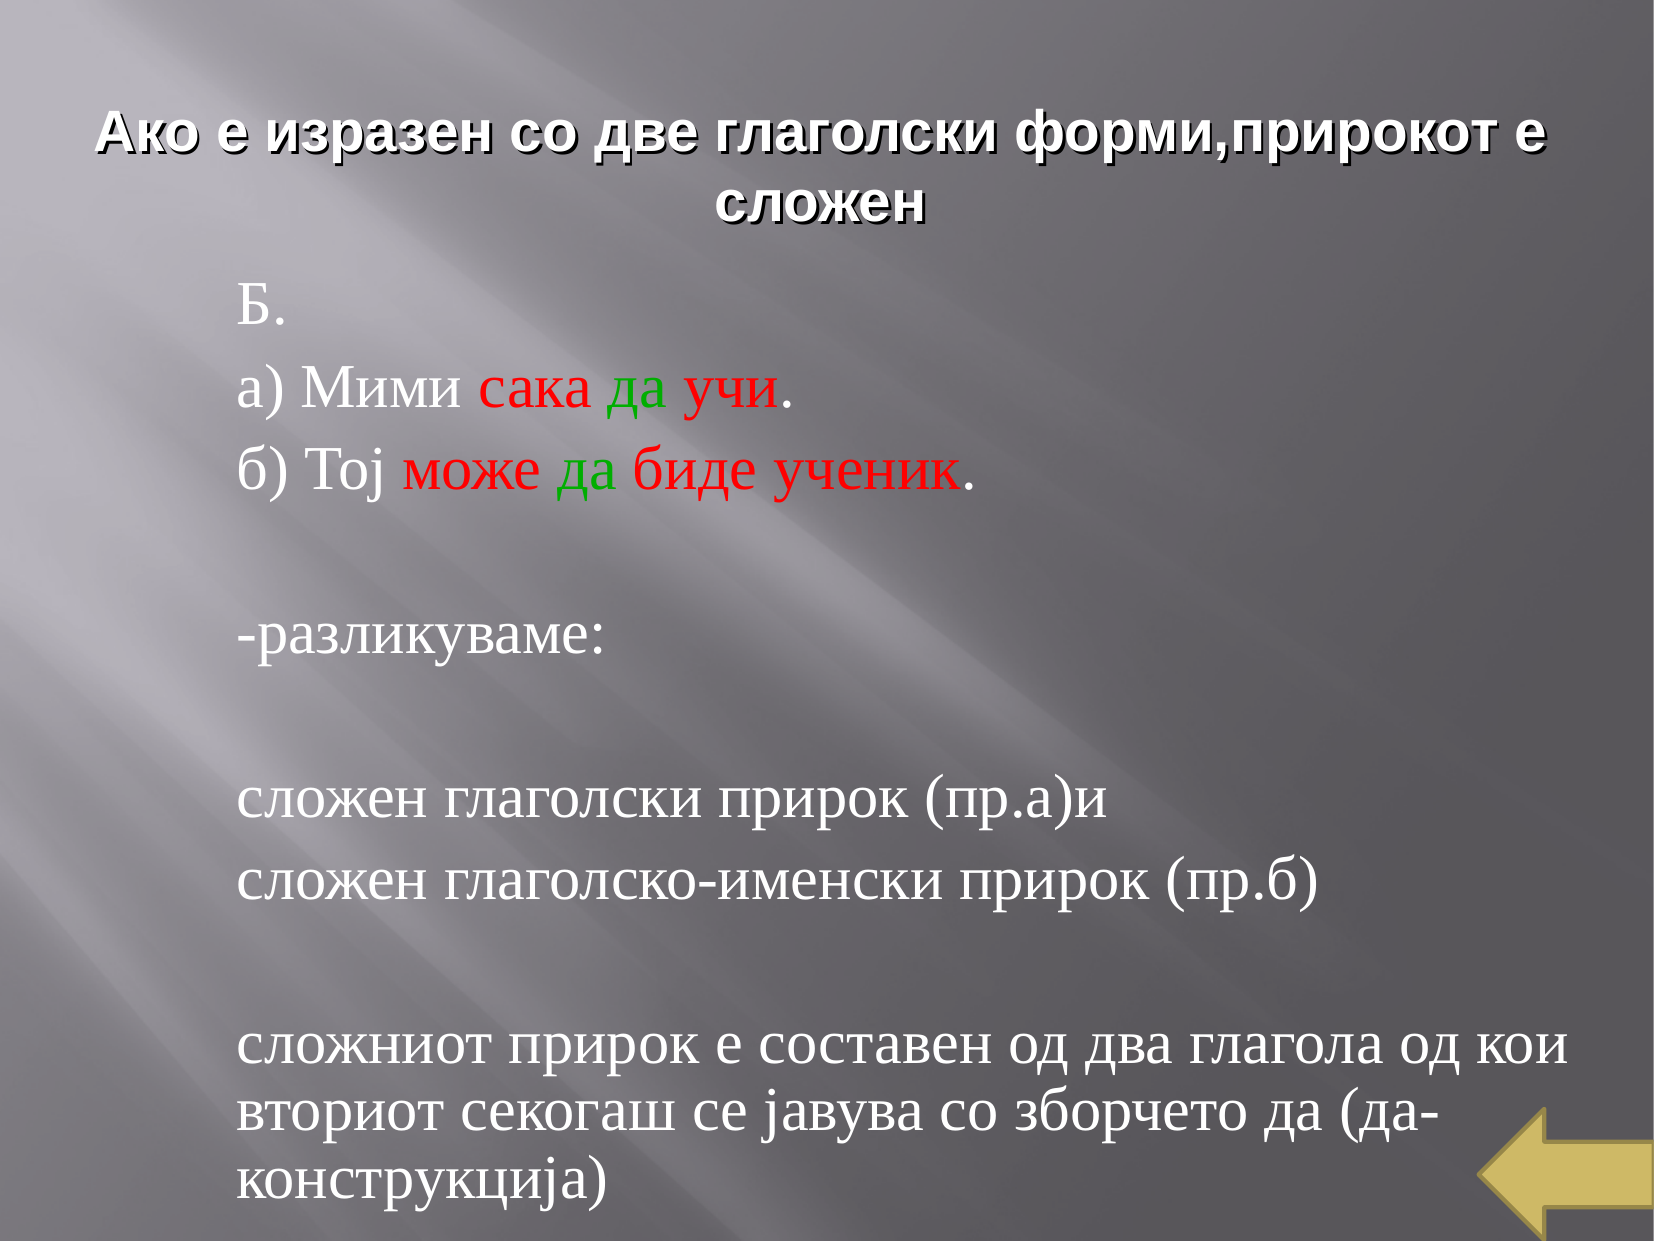

# Ако е изразен со две глаголски форми,прирокот е сложен
Б.
а) Мими сака да учи.
б) Тој може да биде ученик.
-разликуваме:
сложен глаголски прирок (пр.а)и
сложен глаголско-именски прирок (пр.б)‏
сложниот прирок е составен од два глагола од кои вториот секогаш се јавува со зборчето да (да-конструкција)‏